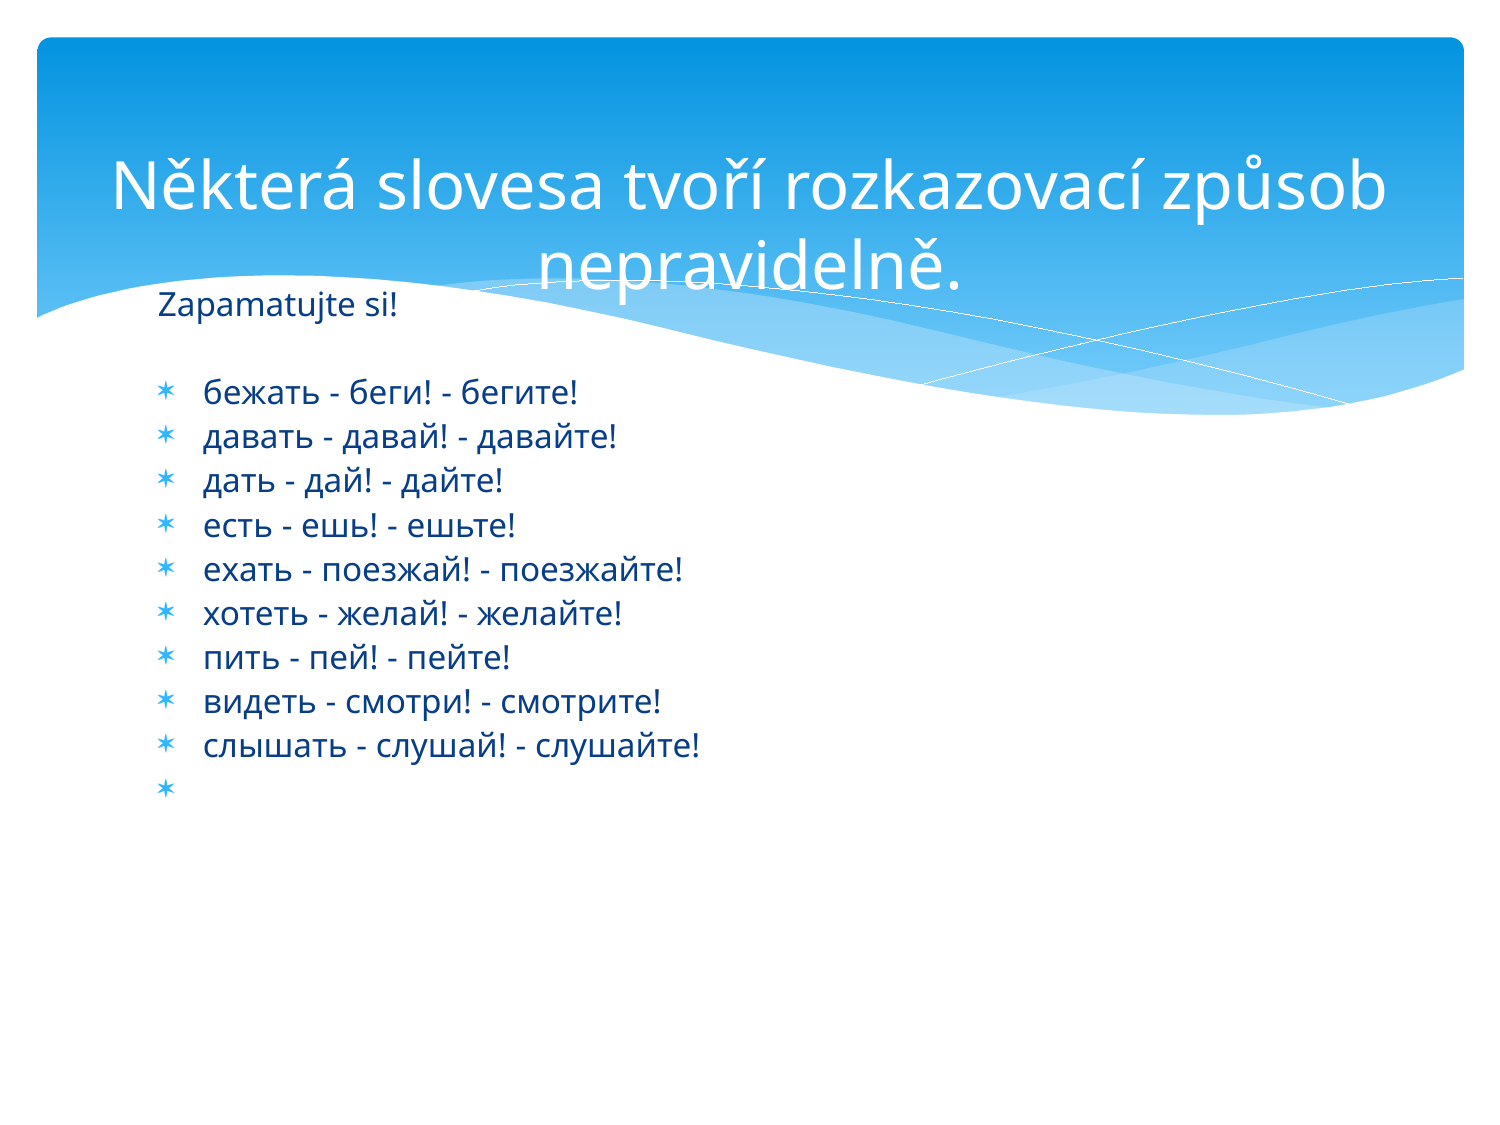

Některá slovesa tvoří rozkazovací způsob nepravidelně.
# Zapamatujte si!
бежать - беги! - бегите!
давать - давай! - давайте!
дать - дай! - дайте!
есть - ешь! - ешьте!
ехать - поезжай! - поезжайте!
хотеть - желай! - желайте!
пить - пей! - пейте!
видеть - смотри! - смотрите!
слышать - слушай! - слушайте!